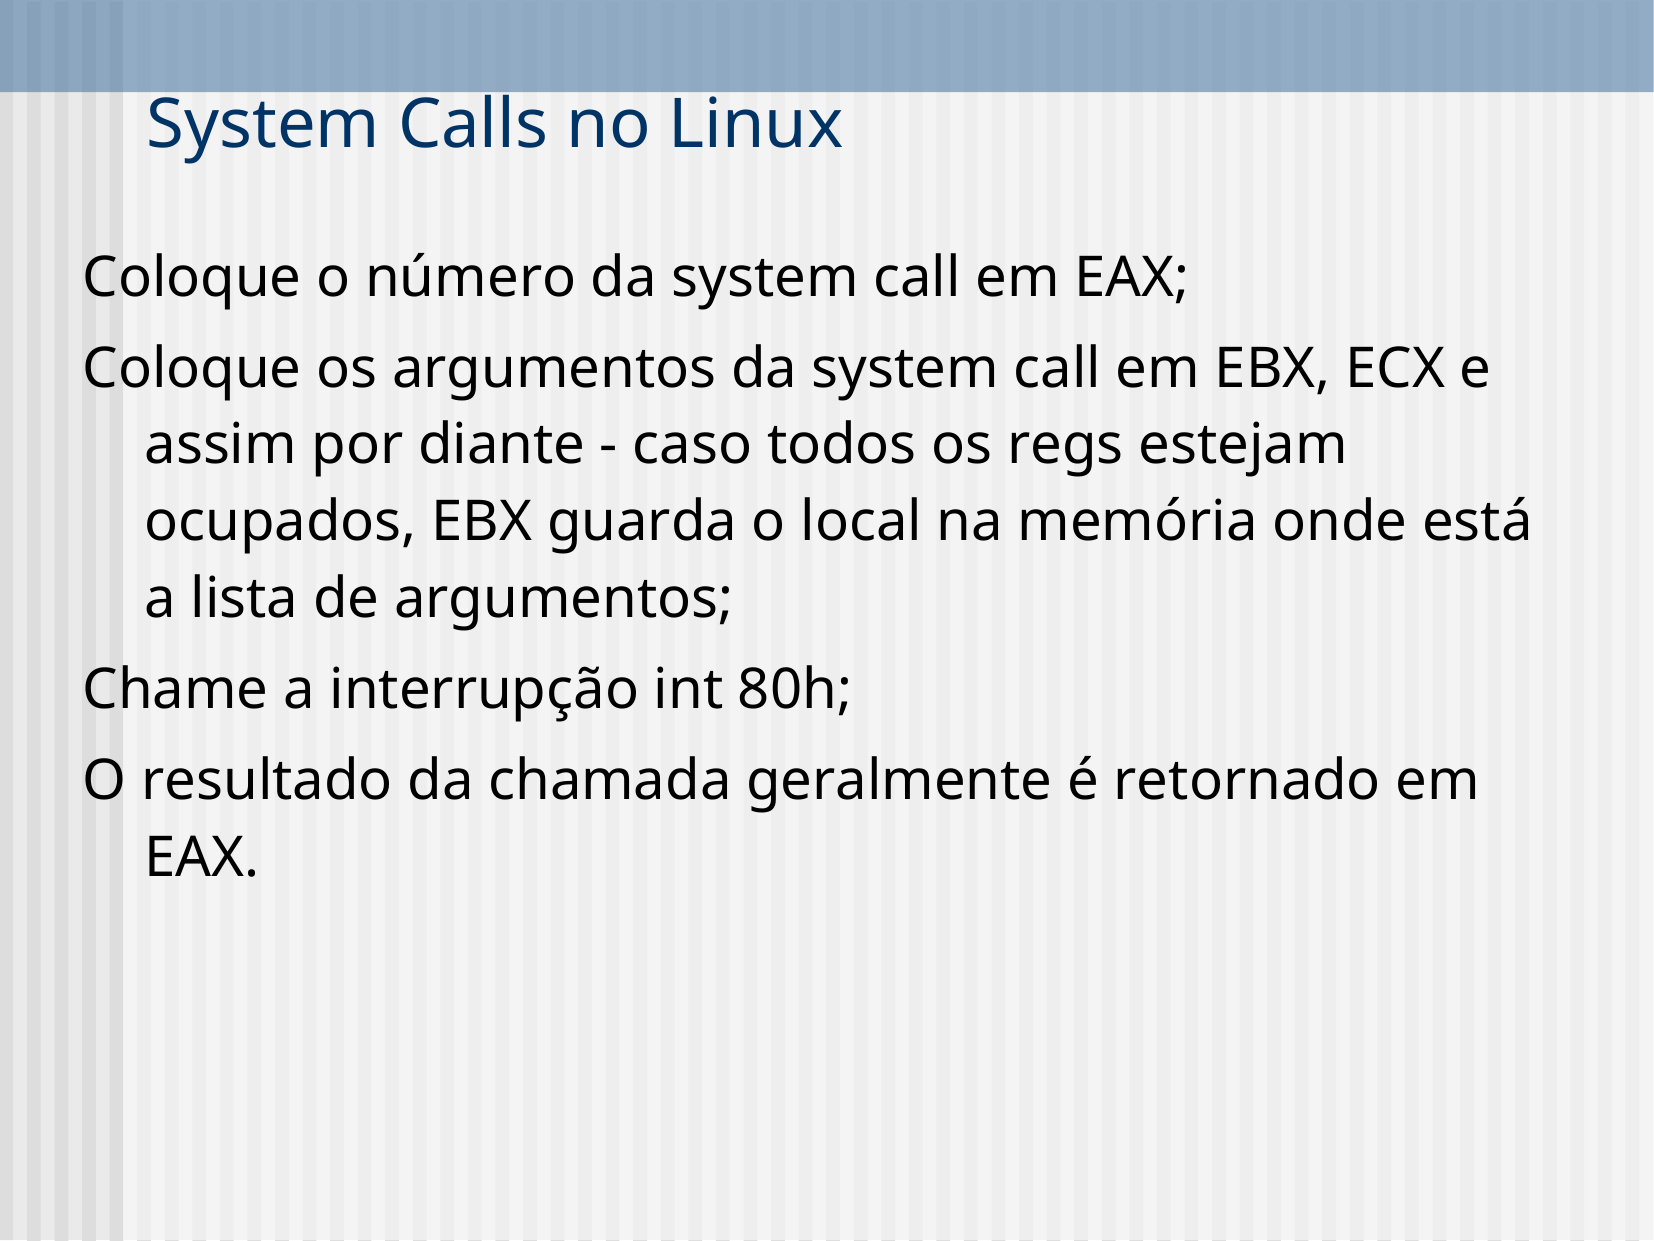

# System Calls no Linux
Coloque o número da system call em EAX;
Coloque os argumentos da system call em EBX, ECX e assim por diante - caso todos os regs estejam ocupados, EBX guarda o local na memória onde está a lista de argumentos;
Chame a interrupção int 80h;
O resultado da chamada geralmente é retornado em EAX.